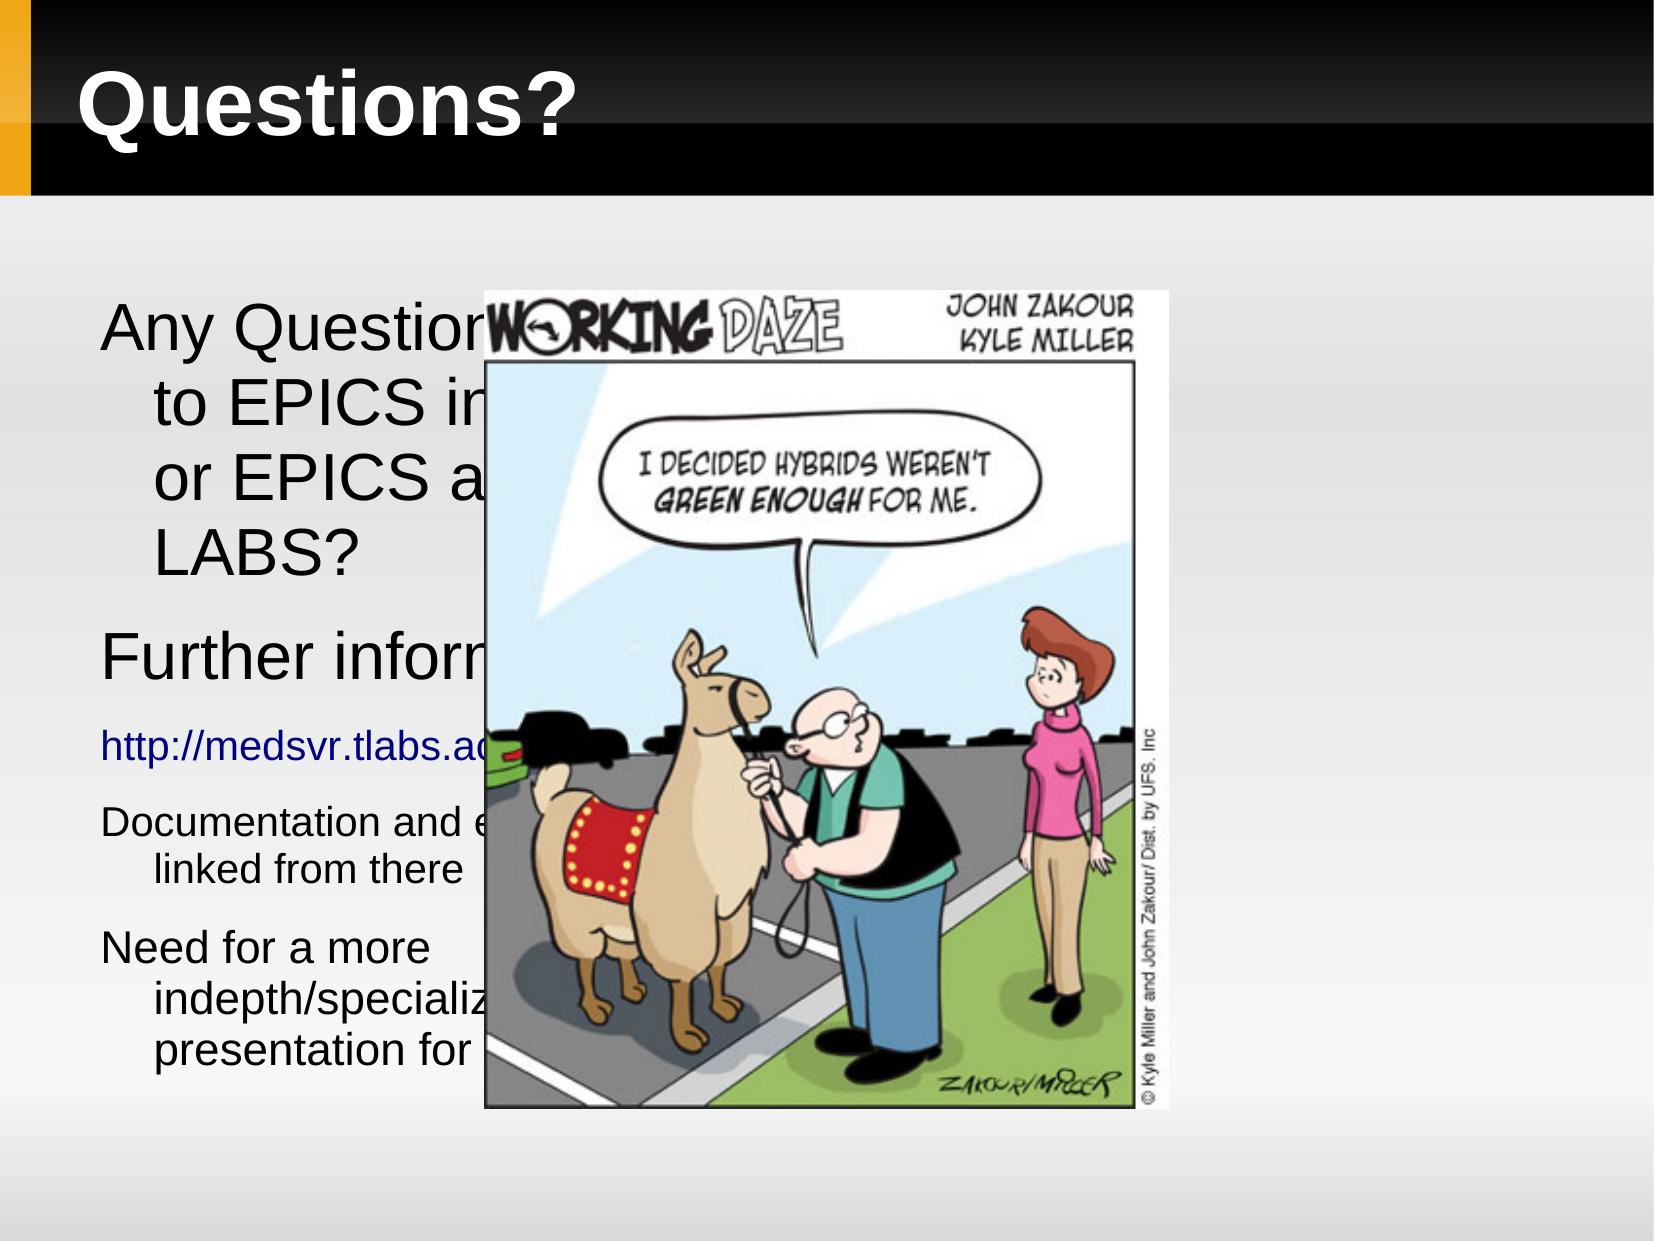

# Questions?
Any Questions related to EPICS in general or EPICS at iThemba LABS?
Further information at:
http://medsvr.tlabs.ac.za/epics
Documentation and everything else linked from there
Need for a more indepth/specialized presentation for developers?